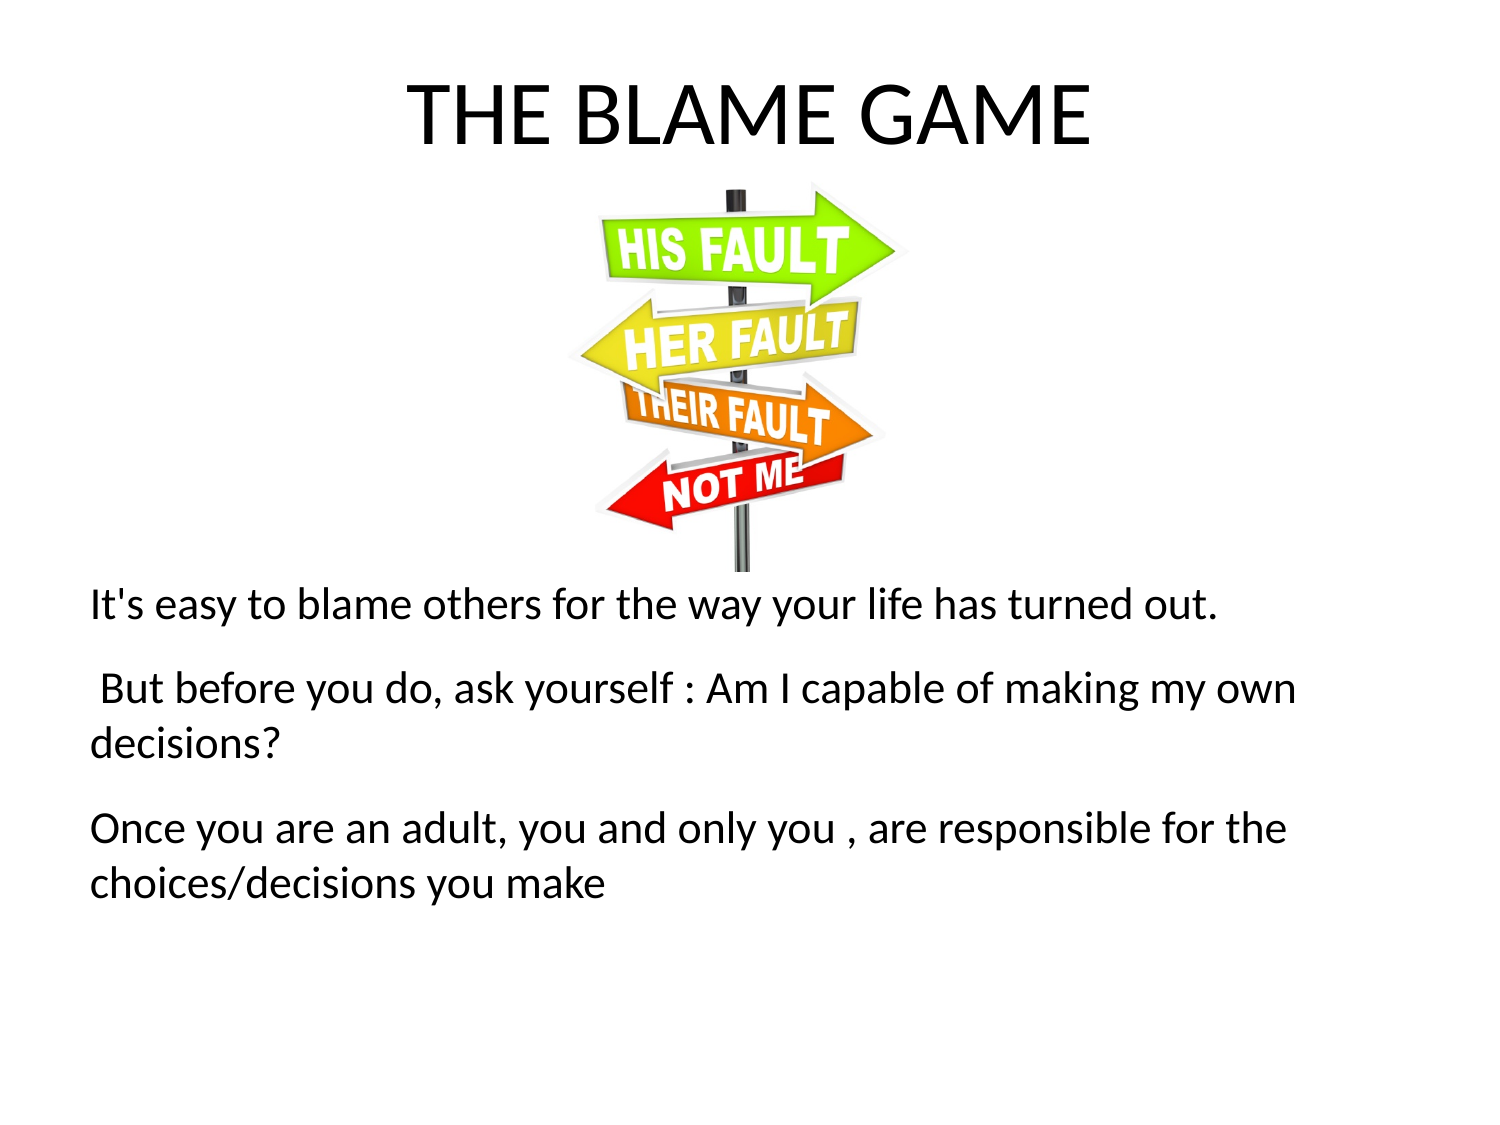

# THE BLAME GAME
It's easy to blame others for the way your life has turned out.
 But before you do, ask yourself : Am I capable of making my own decisions?
Once you are an adult, you and only you , are responsible for the choices/decisions you make